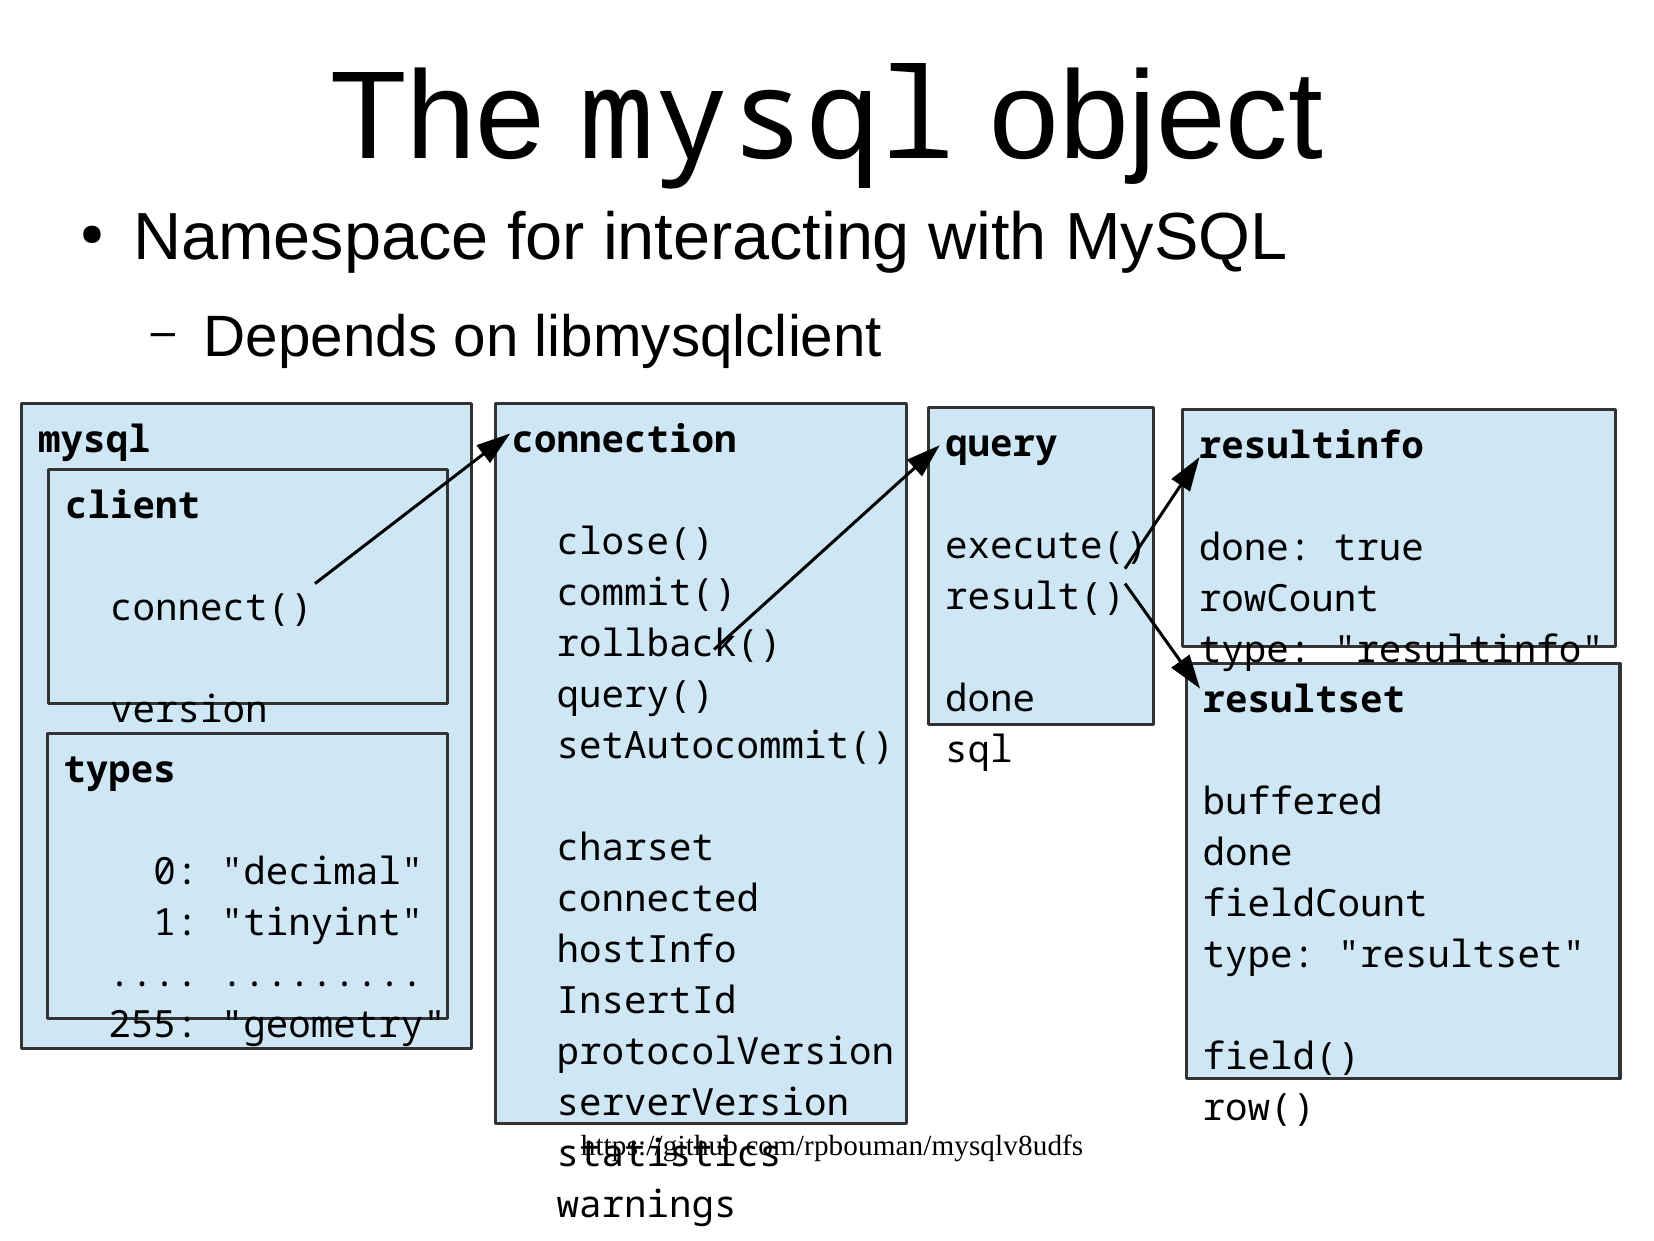

# The mysql object
Namespace for interacting with MySQL
Depends on libmysqlclient
mysql
connection
 close()
 commit()
 rollback()
 query()
 setAutocommit()
 charset
 connected
 hostInfo
 InsertId
 protocolVersion
 serverVersion
 statistics
 warnings
query
execute()
result()
done
sql
resultinfo
done: true
rowCount
type: "resultinfo"
client
 connect()
 version
resultset
buffered
done
fieldCount
type: "resultset"
field()
row()
types
 0: "decimal"
 1: "tinyint"
 .... .........
 255: "geometry"